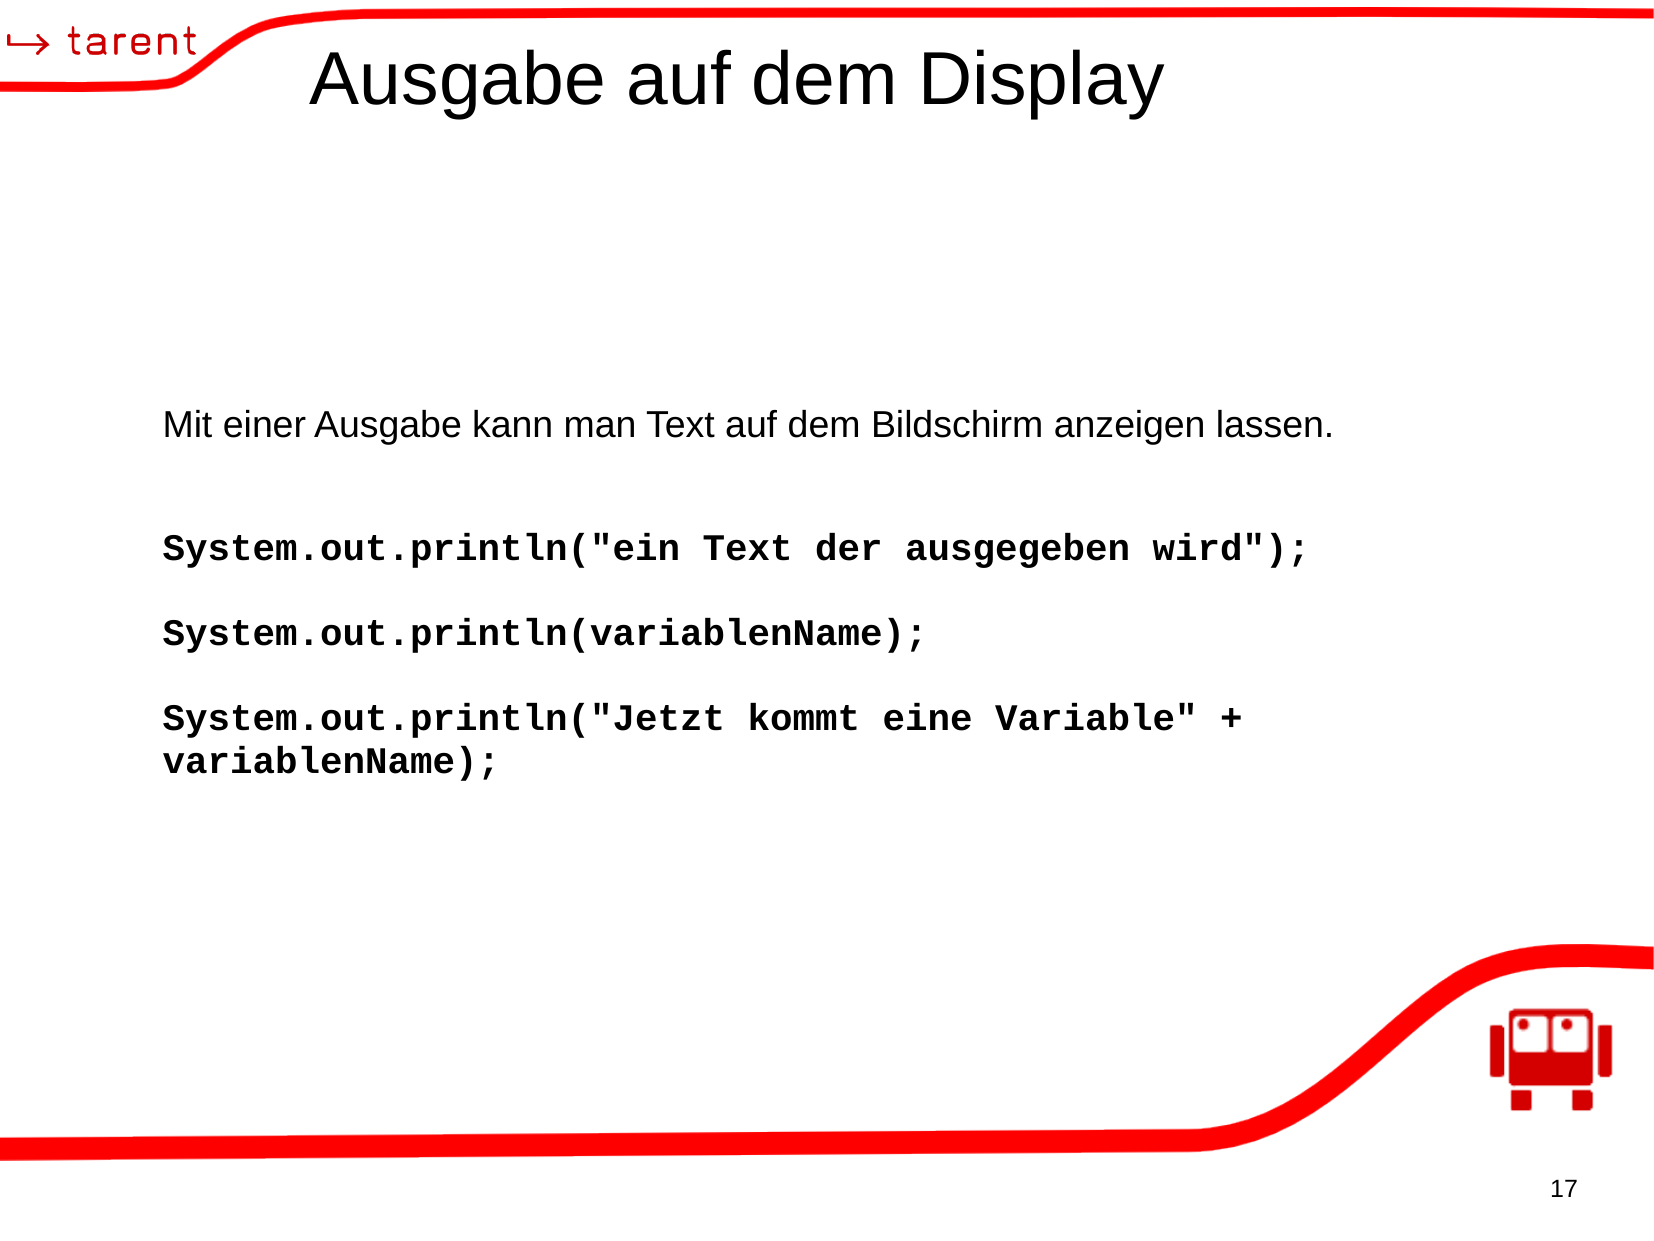

Ausgabe auf dem Display
Mit einer Ausgabe kann man Text auf dem Bildschirm anzeigen lassen.
System.out.println("ein Text der ausgegeben wird");
System.out.println(variablenName);
System.out.println("Jetzt kommt eine Variable" + variablenName);